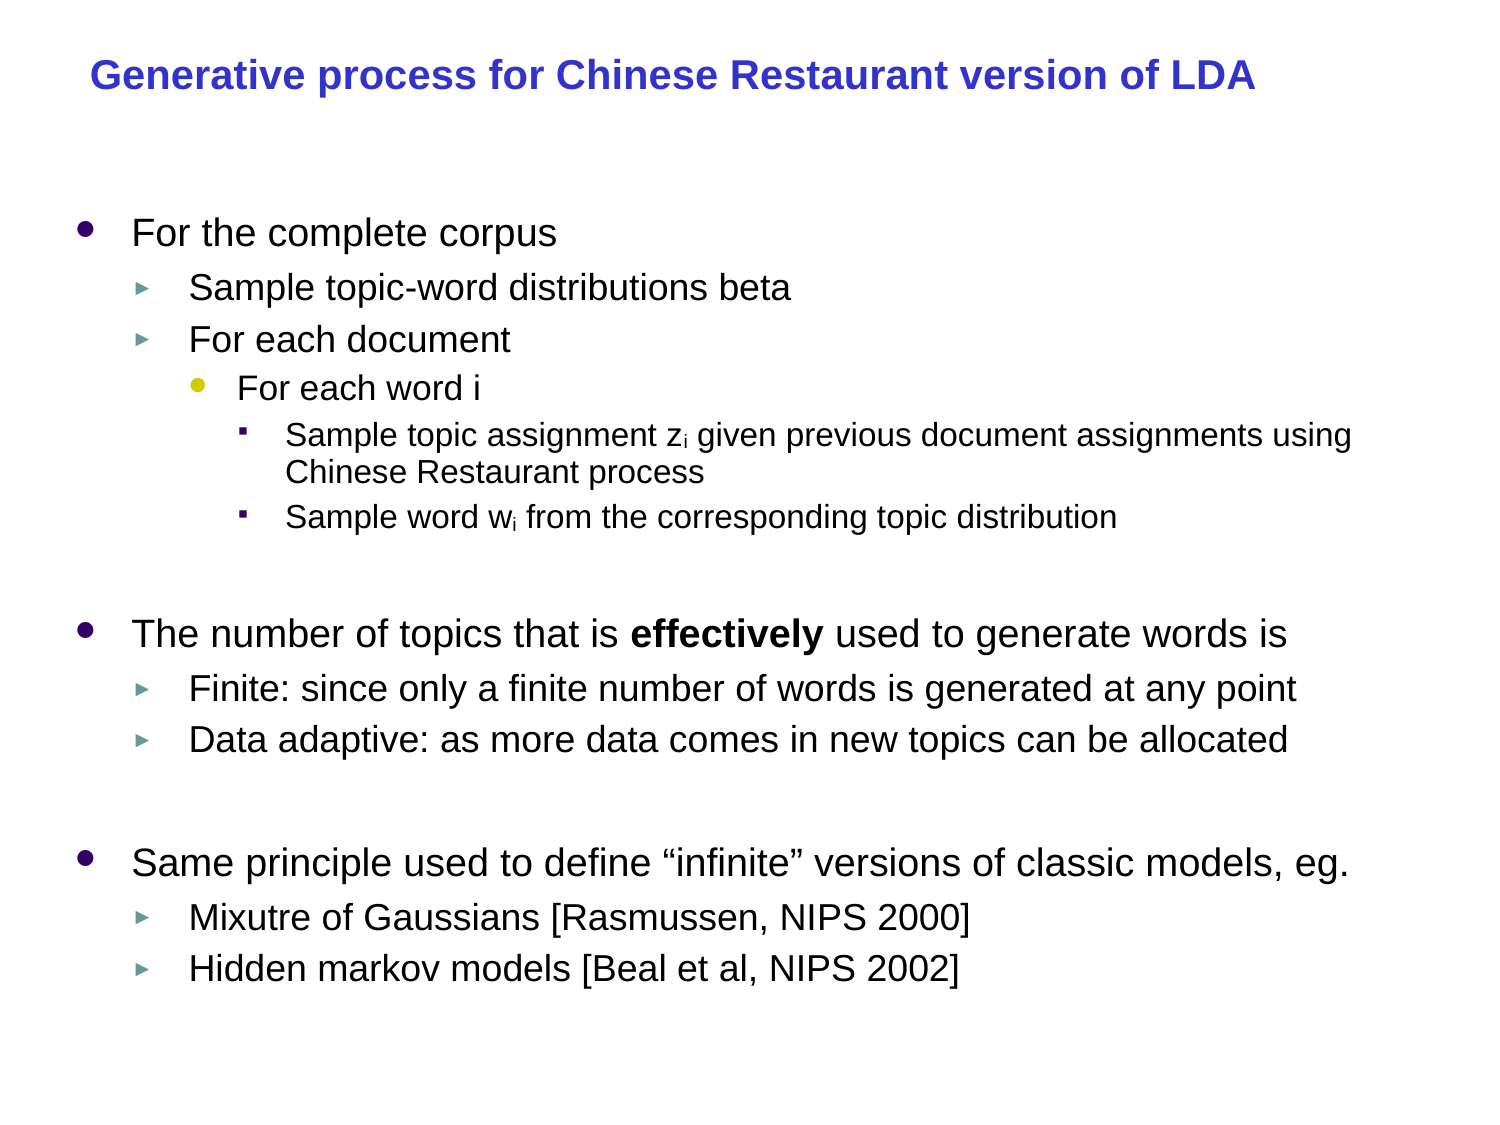

# Generative process for Chinese Restaurant version of LDA
For the complete corpus
Sample topic-word distributions beta
For each document
For each word i
Sample topic assignment zi given previous document assignments using Chinese Restaurant process
Sample word wi from the corresponding topic distribution
The number of topics that is effectively used to generate words is
Finite: since only a finite number of words is generated at any point
Data adaptive: as more data comes in new topics can be allocated
Same principle used to define “infinite” versions of classic models, eg.
Mixutre of Gaussians [Rasmussen, NIPS 2000]
Hidden markov models [Beal et al, NIPS 2002]